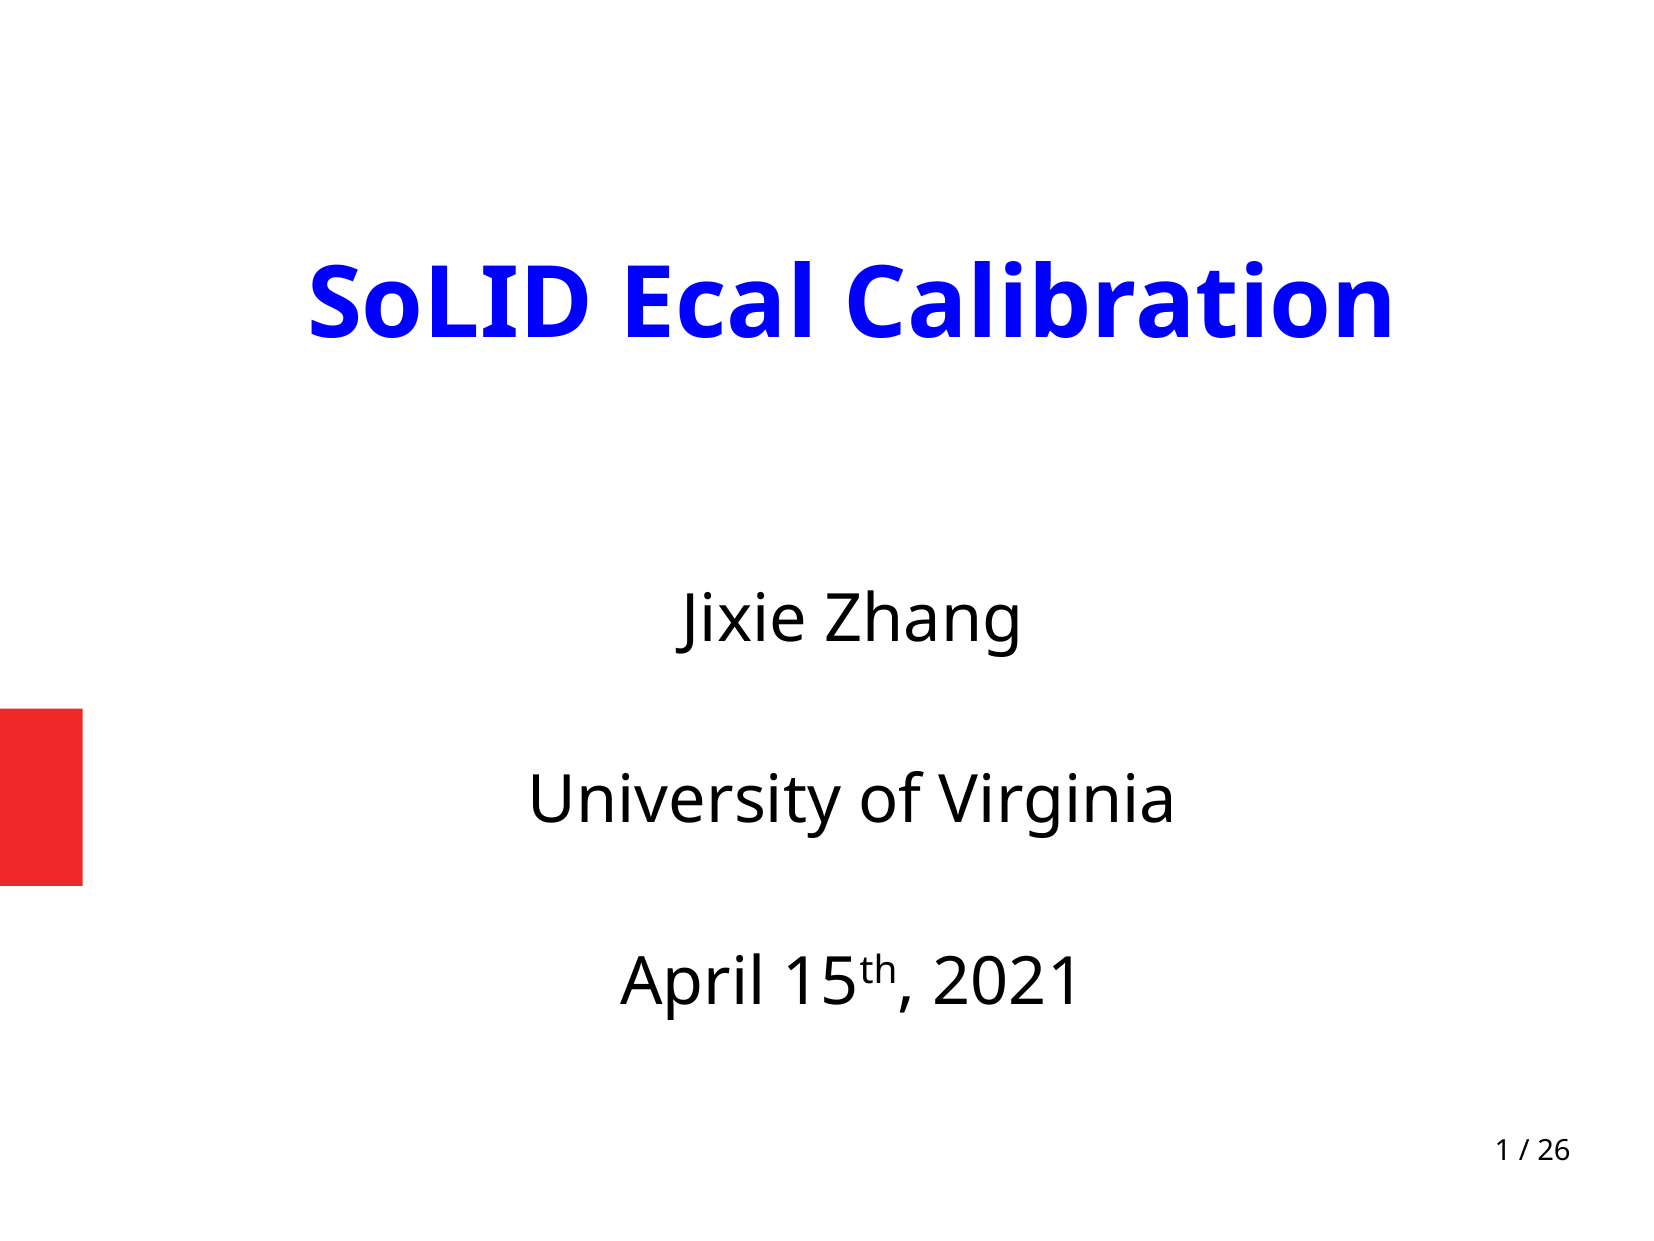

# SoLID Ecal Calibration
Jixie Zhang
University of Virginia
April 15th, 2021
1